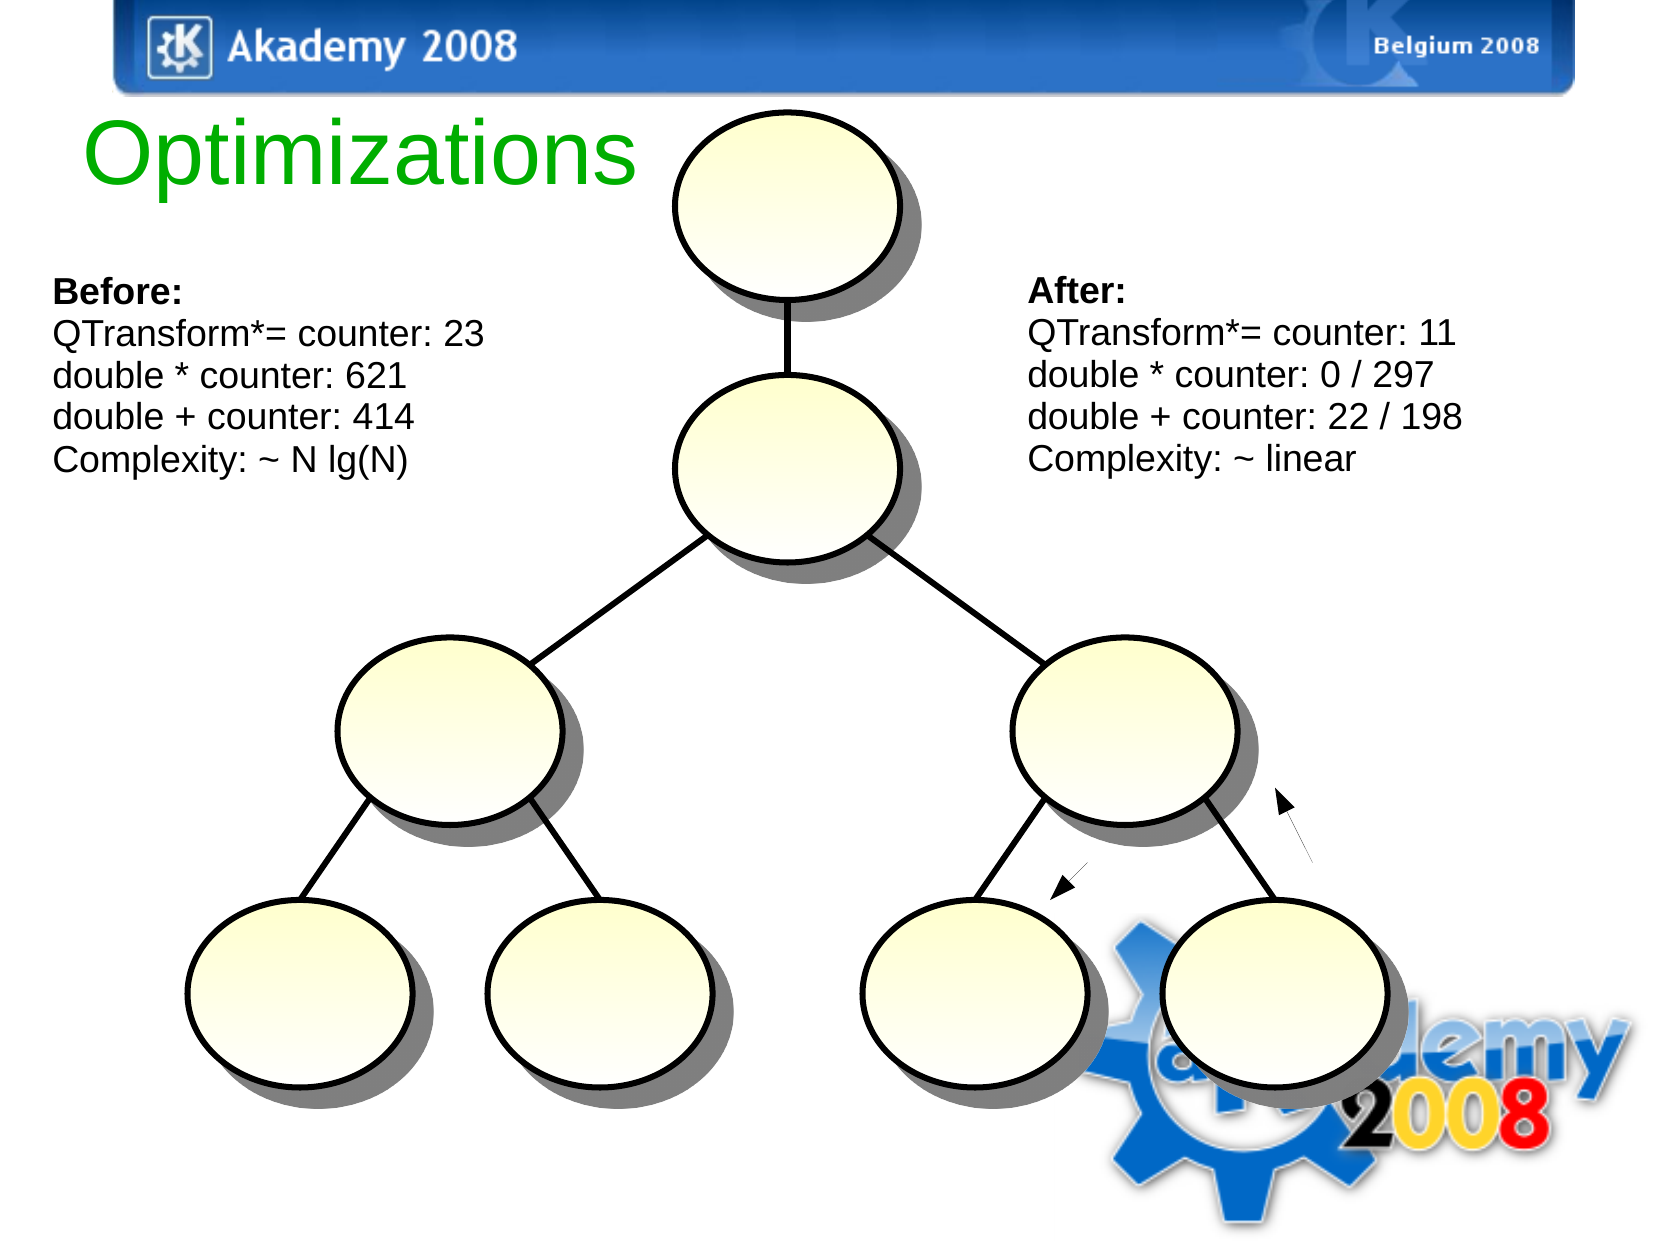

# Optimizations
After:
QTransform*= counter: 11
double * counter: 0 / 297
double + counter: 22 / 198
Complexity: ~ linear
Before:
QTransform*= counter: 23
double * counter: 621
double + counter: 414
Complexity: ~ N lg(N)